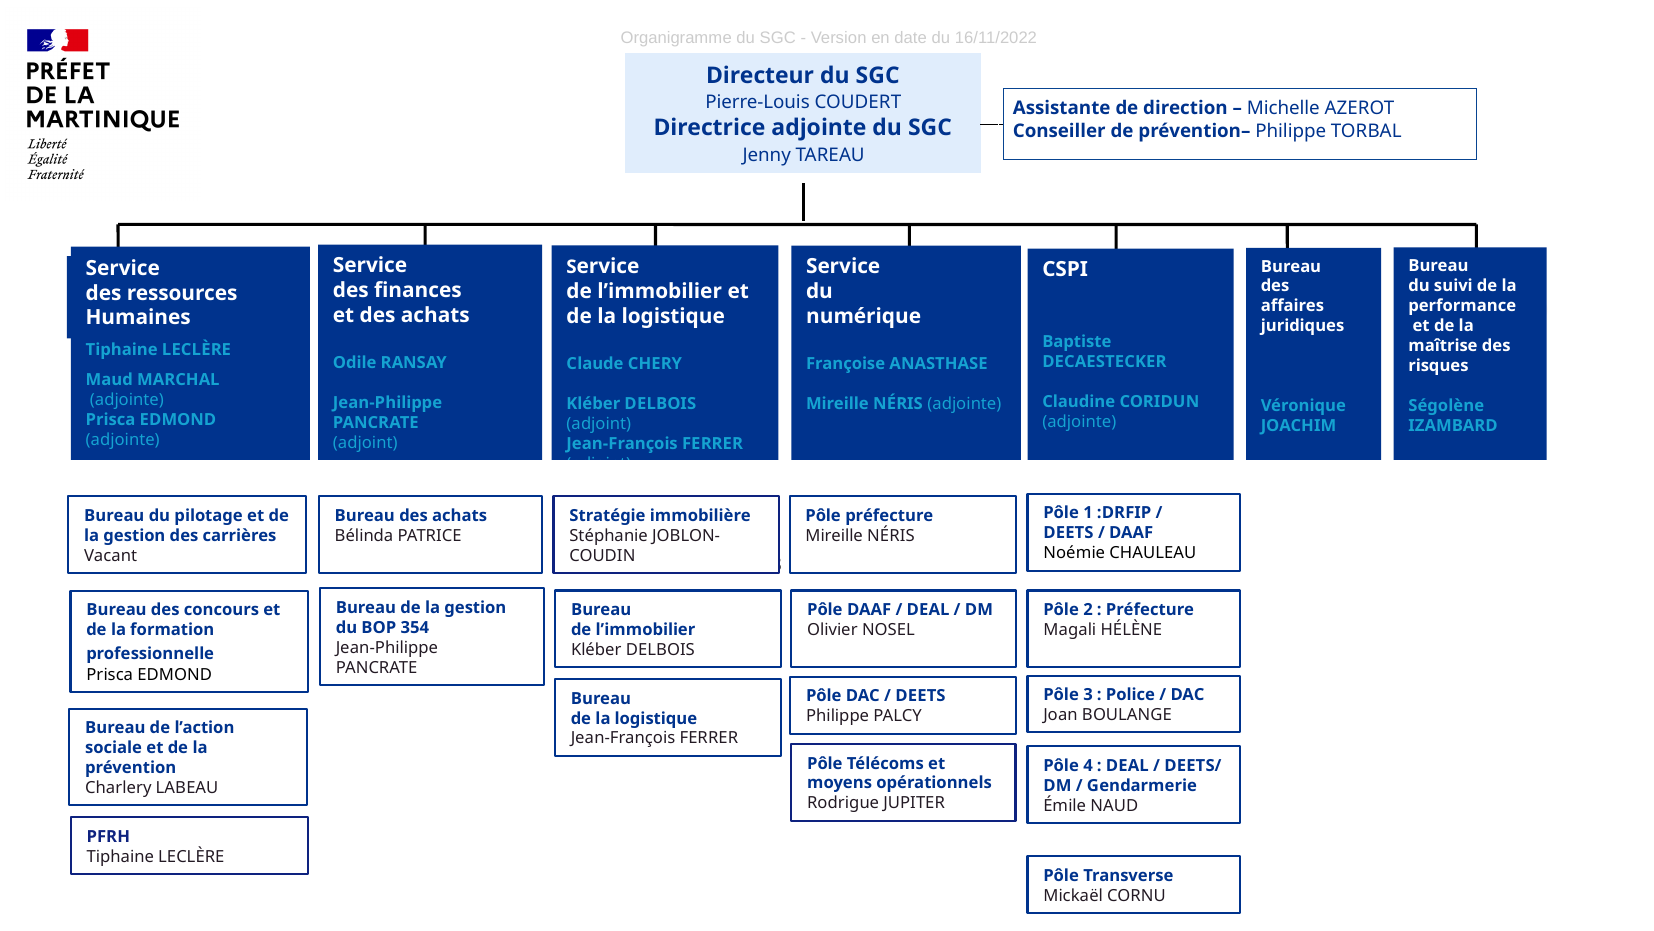

Organigramme du SGC - Version en date du 16/11/2022
Directeur du SGC
 Pierre-Louis COUDERT
Directrice adjointe du SGC
 Jenny TAREAU
Assistante de direction – Michelle AZEROT
Conseiller de prévention– Philippe TORBAL
(1 ETP)
Service
des finances
et des achats
Odile RANSAY
Jean-Philippe PANCRATE
(adjoint)
Service
de l’immobilier et de la logistique
Claude CHERY
Kléber DELBOIS
(adjoint)
Jean-François FERRER
(adjoint)
Service
du
numérique
Françoise ANASTHASE
Mireille NÉRIS (adjointe)
Service
des ressources
Humaines
Tiphaine LECLÈRE
Maud MARCHAL
 (adjointe)
Prisca EDMOND
(adjointe)
Bureau
du suivi de la performance
 et de la maîtrise des risques
Ségolène IZAMBARD
Bureau
des
affaires juridiques
Véronique
JOACHIM
CSPI
Baptiste DECAESTECKER
Claudine CORIDUN
(adjointe)
(4 ETPT)
(3 ETPT)
(4 ETPT)
Pôle 1 :DRFIP / DEETS / DAAF
Noémie CHAULEAU
Bureau du pilotage et de la gestion des carrières
Vacant
Bureau des achats
Bélinda PATRICE
Stratégie immobilière
Stéphanie JOBLON-COUDIN
Pôle préfecture
Mireille NÉRIS
8
28
Bureau de la gestion du BOP 354
Jean-Philippe PANCRATE
Bureau des concours et de la formation professionnelle
Prisca EDMOND
Bureau
de l’immobilier
Kléber DELBOIS
Pôle DAAF / DEAL / DM
Olivier NOSEL
Pôle 2 : Préfecture
Magali HÉLÈNE
Pôle 3 : Police / DAC
Joan BOULANGE
Pôle DAC / DEETS
Philippe PALCY
Bureau
de la logistique
Jean-François FERRER
Bureau de l’action sociale et de la prévention
Charlery LABEAU
Pôle Télécoms et moyens opérationnels
Rodrigue JUPITER
Pôle 4 : DEAL / DEETS/ DM / Gendarmerie
Émile NAUD
PFRH
Tiphaine LECLÈRE
Pôle Transverse
Mickaël CORNU